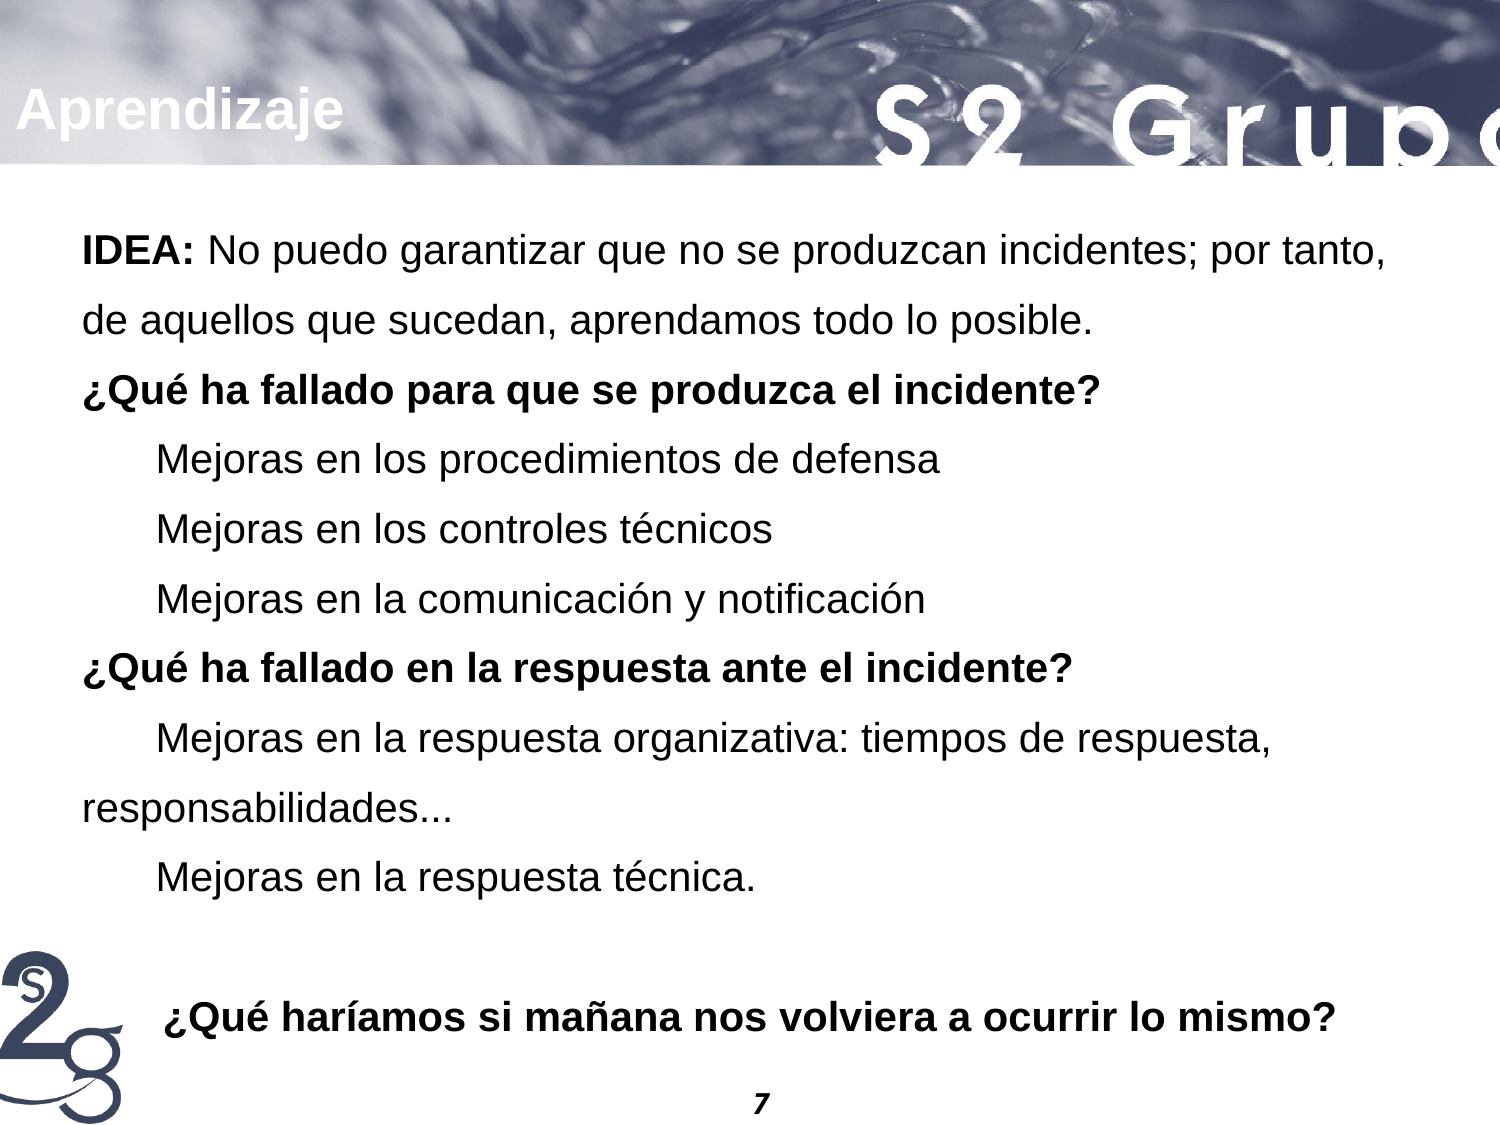

Aprendizaje
IDEA: No puedo garantizar que no se produzcan incidentes; por tanto, de aquellos que sucedan, aprendamos todo lo posible.
¿Qué ha fallado para que se produzca el incidente?
	Mejoras en los procedimientos de defensa
	Mejoras en los controles técnicos
	Mejoras en la comunicación y notificación
¿Qué ha fallado en la respuesta ante el incidente?
	Mejoras en la respuesta organizativa: tiempos de respuesta, responsabilidades...
	Mejoras en la respuesta técnica.
¿Qué haríamos si mañana nos volviera a ocurrir lo mismo?